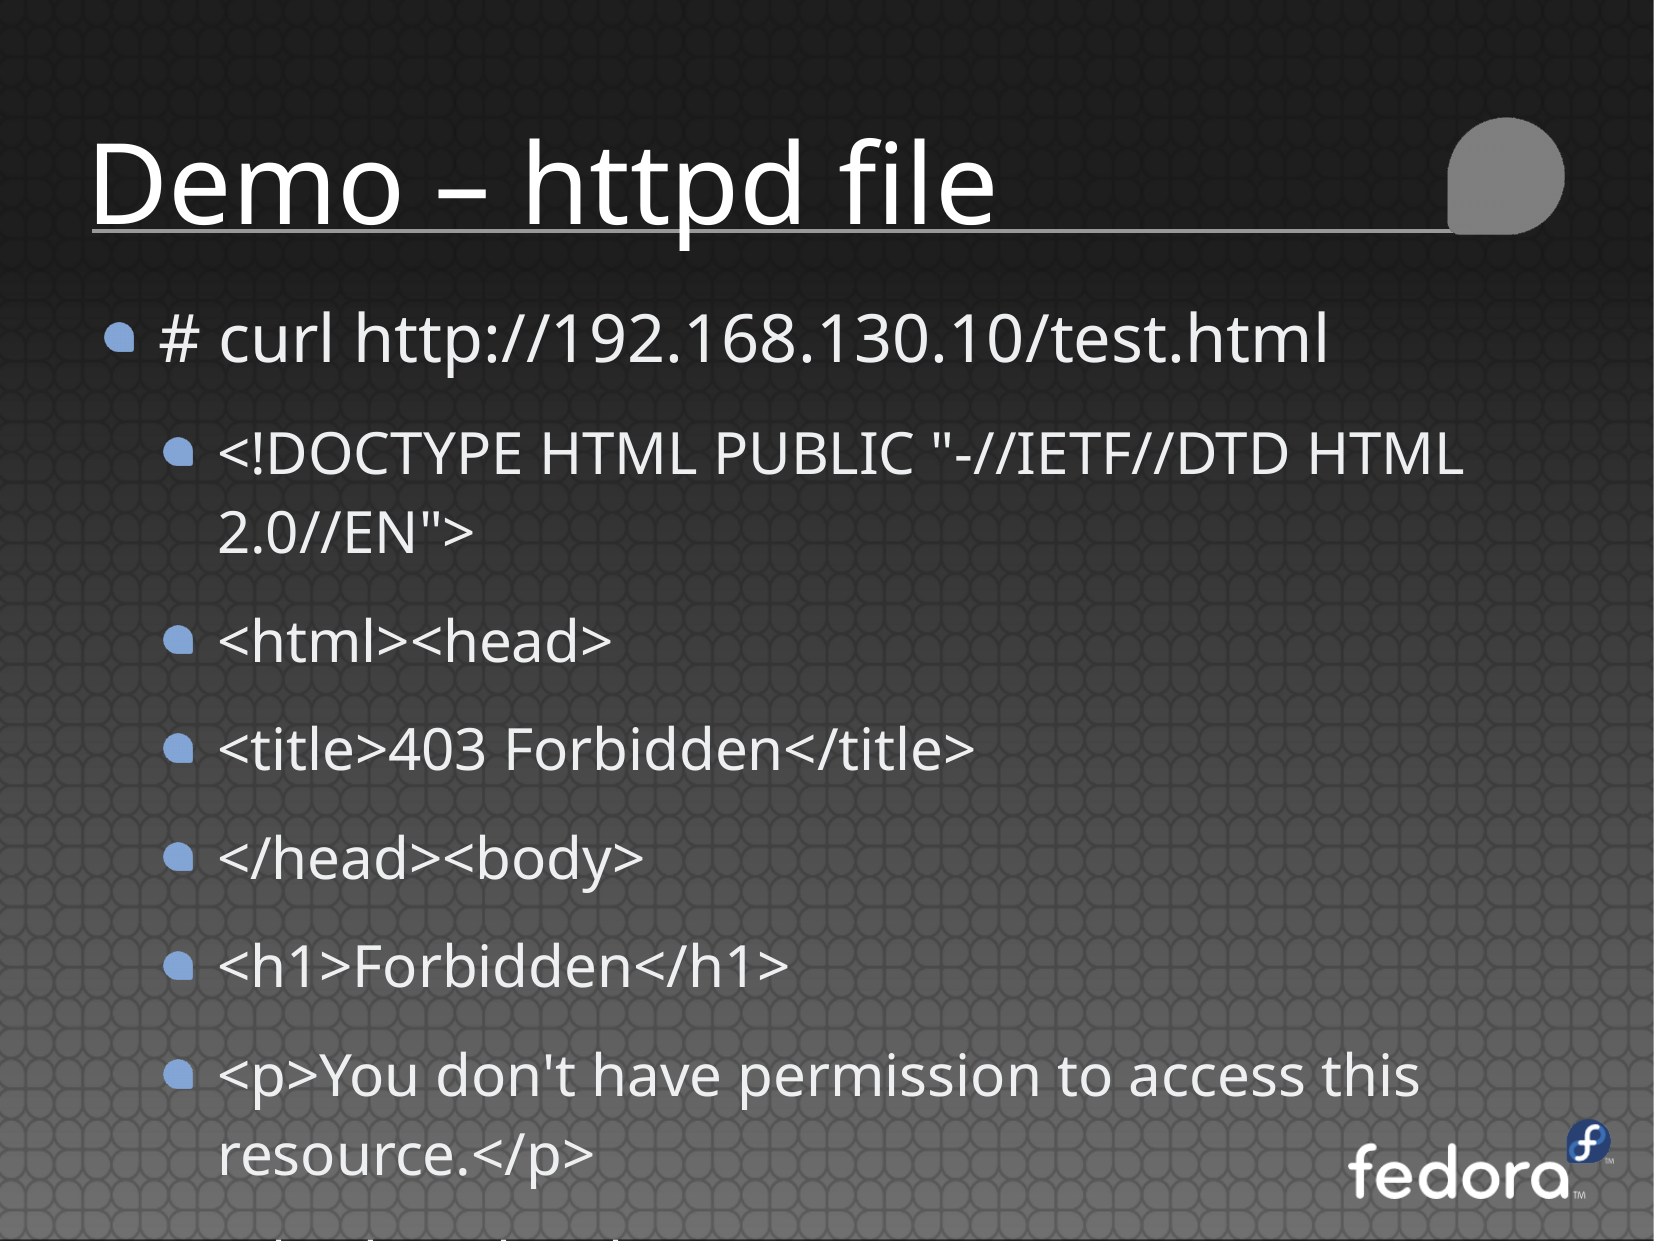

# Demo – httpd file
# curl http://192.168.130.10/test.html
<!DOCTYPE HTML PUBLIC "-//IETF//DTD HTML 2.0//EN">
<html><head>
<title>403 Forbidden</title>
</head><body>
<h1>Forbidden</h1>
<p>You don't have permission to access this resource.</p>
</body></html>